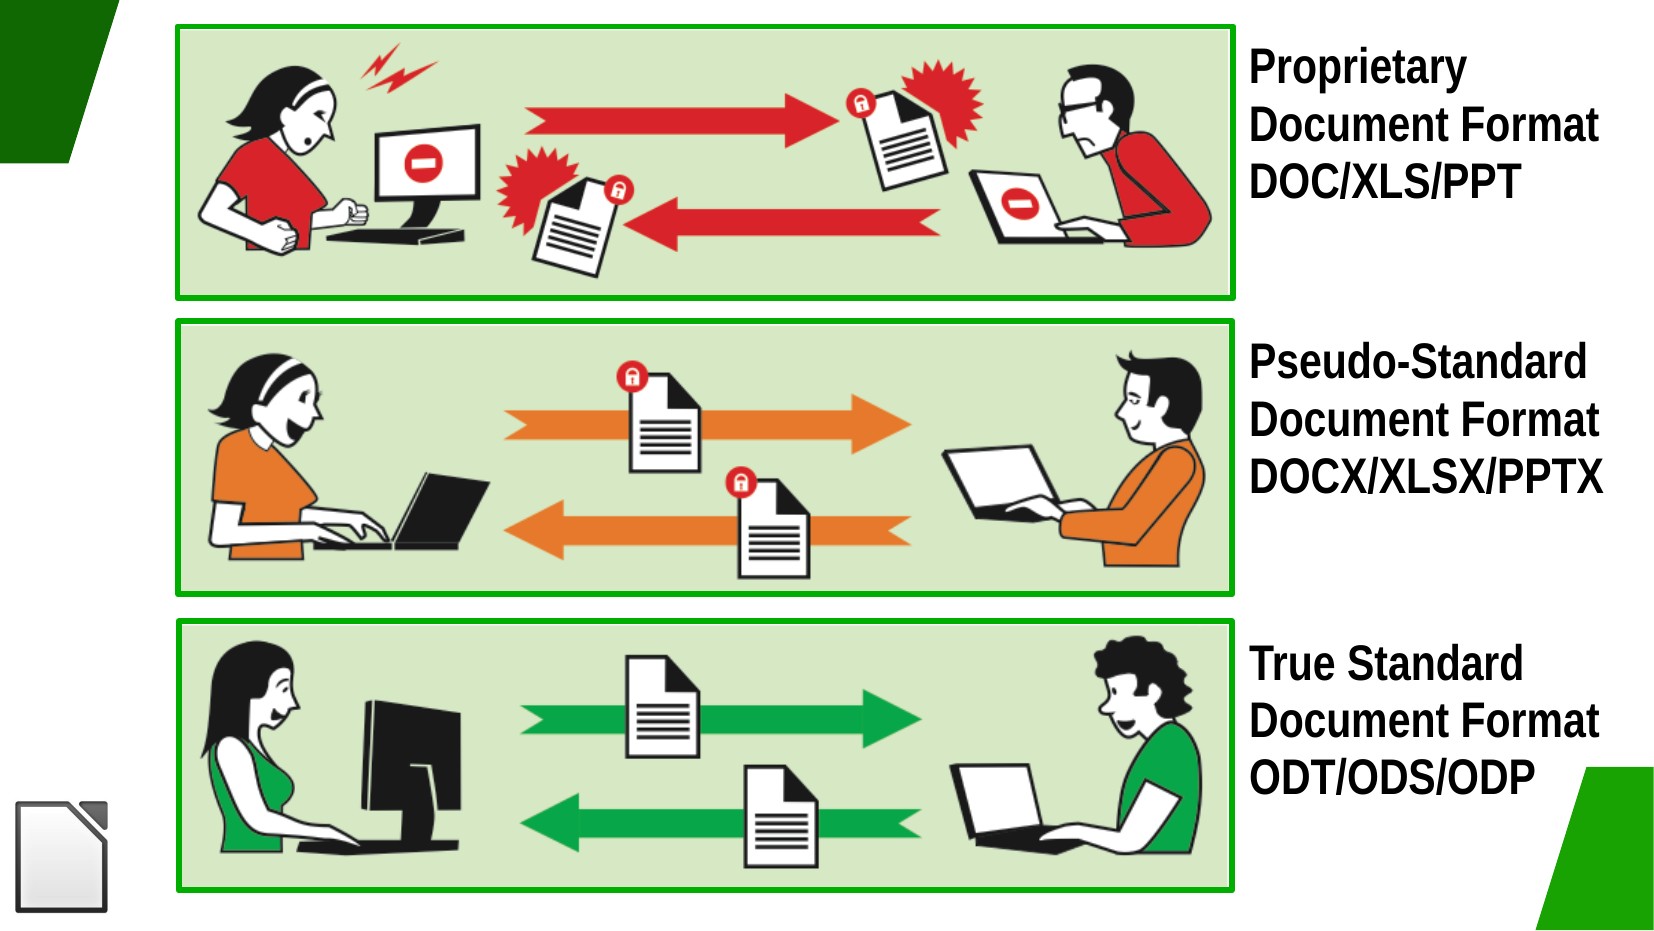

Proprietary
Document Format
DOC/XLS/PPT
Pseudo-Standard
Document Format
DOCX/XLSX/PPTX
True Standard
Document Format
ODT/ODS/ODP